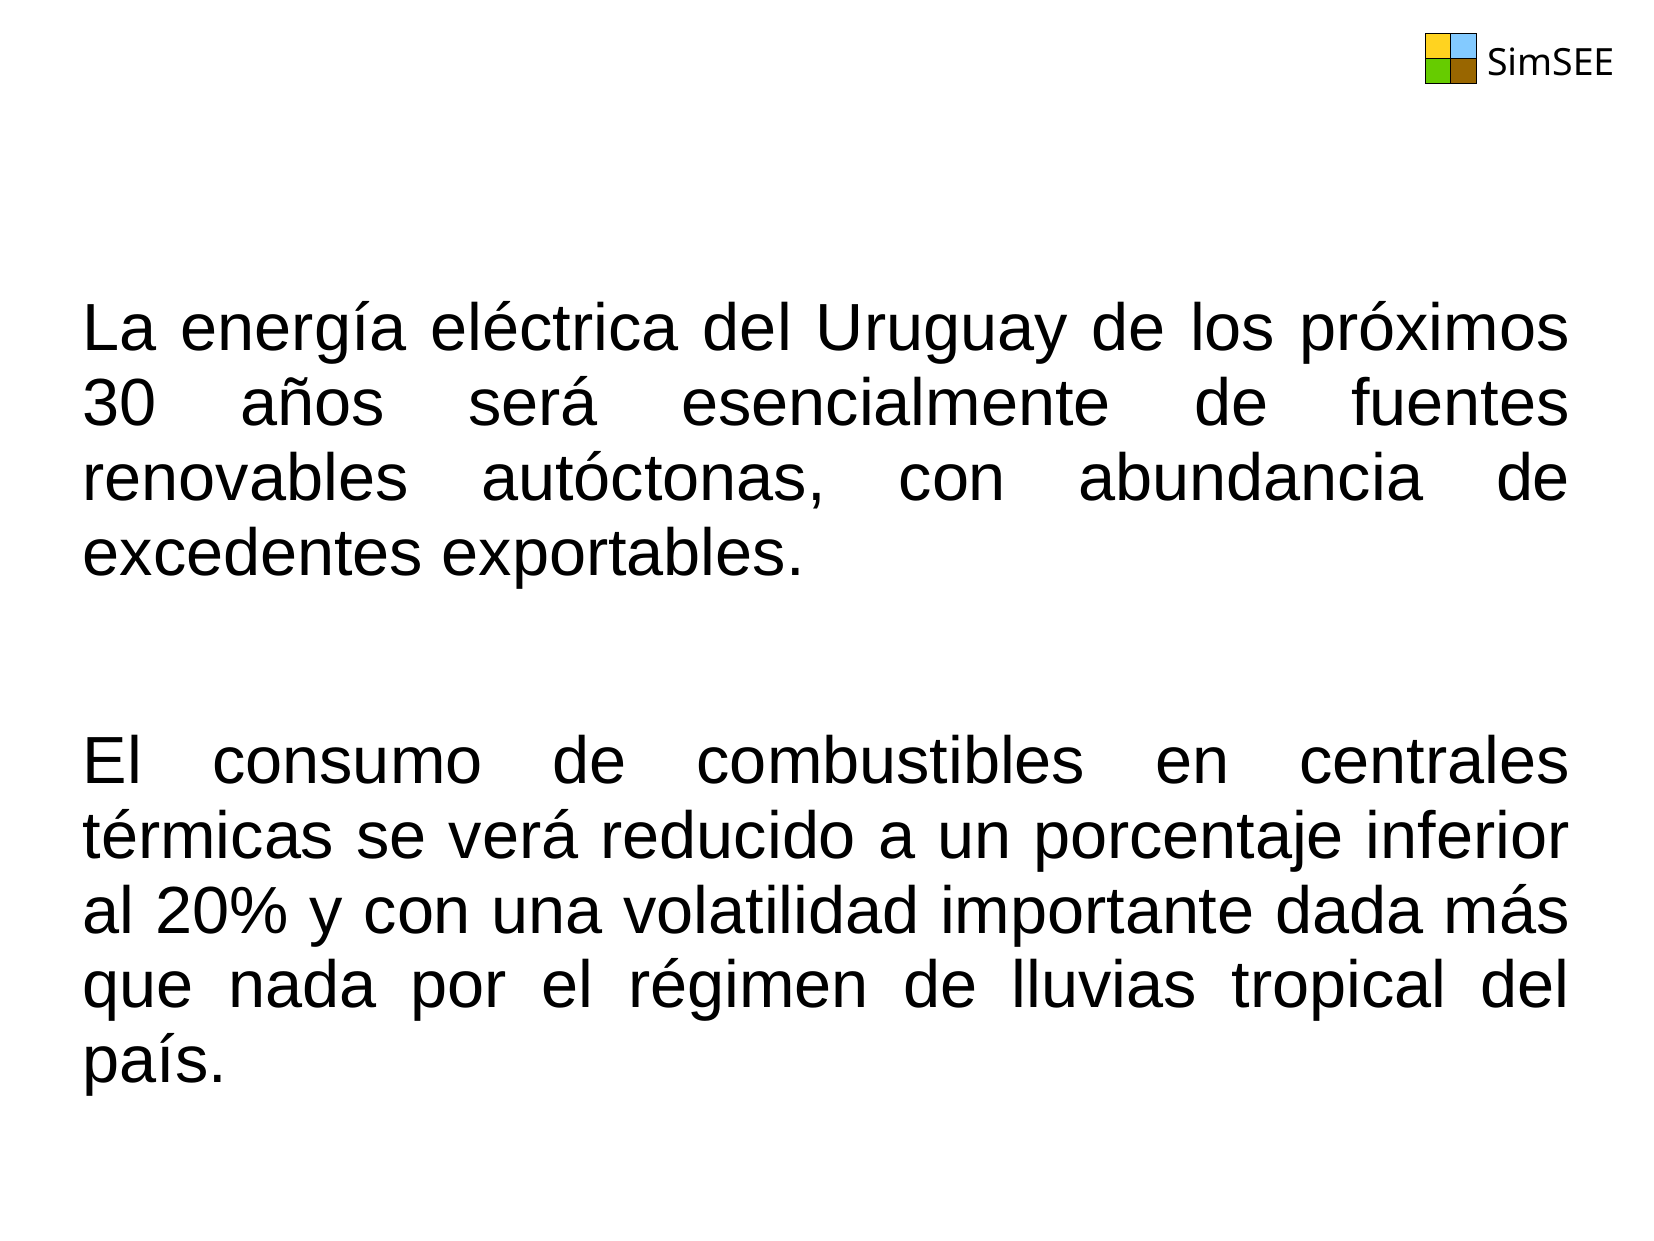

#
La energía eléctrica del Uruguay de los próximos 30 años será esencialmente de fuentes renovables autóctonas, con abundancia de excedentes exportables.
El consumo de combustibles en centrales térmicas se verá reducido a un porcentaje inferior al 20% y con una volatilidad importante dada más que nada por el régimen de lluvias tropical del país.